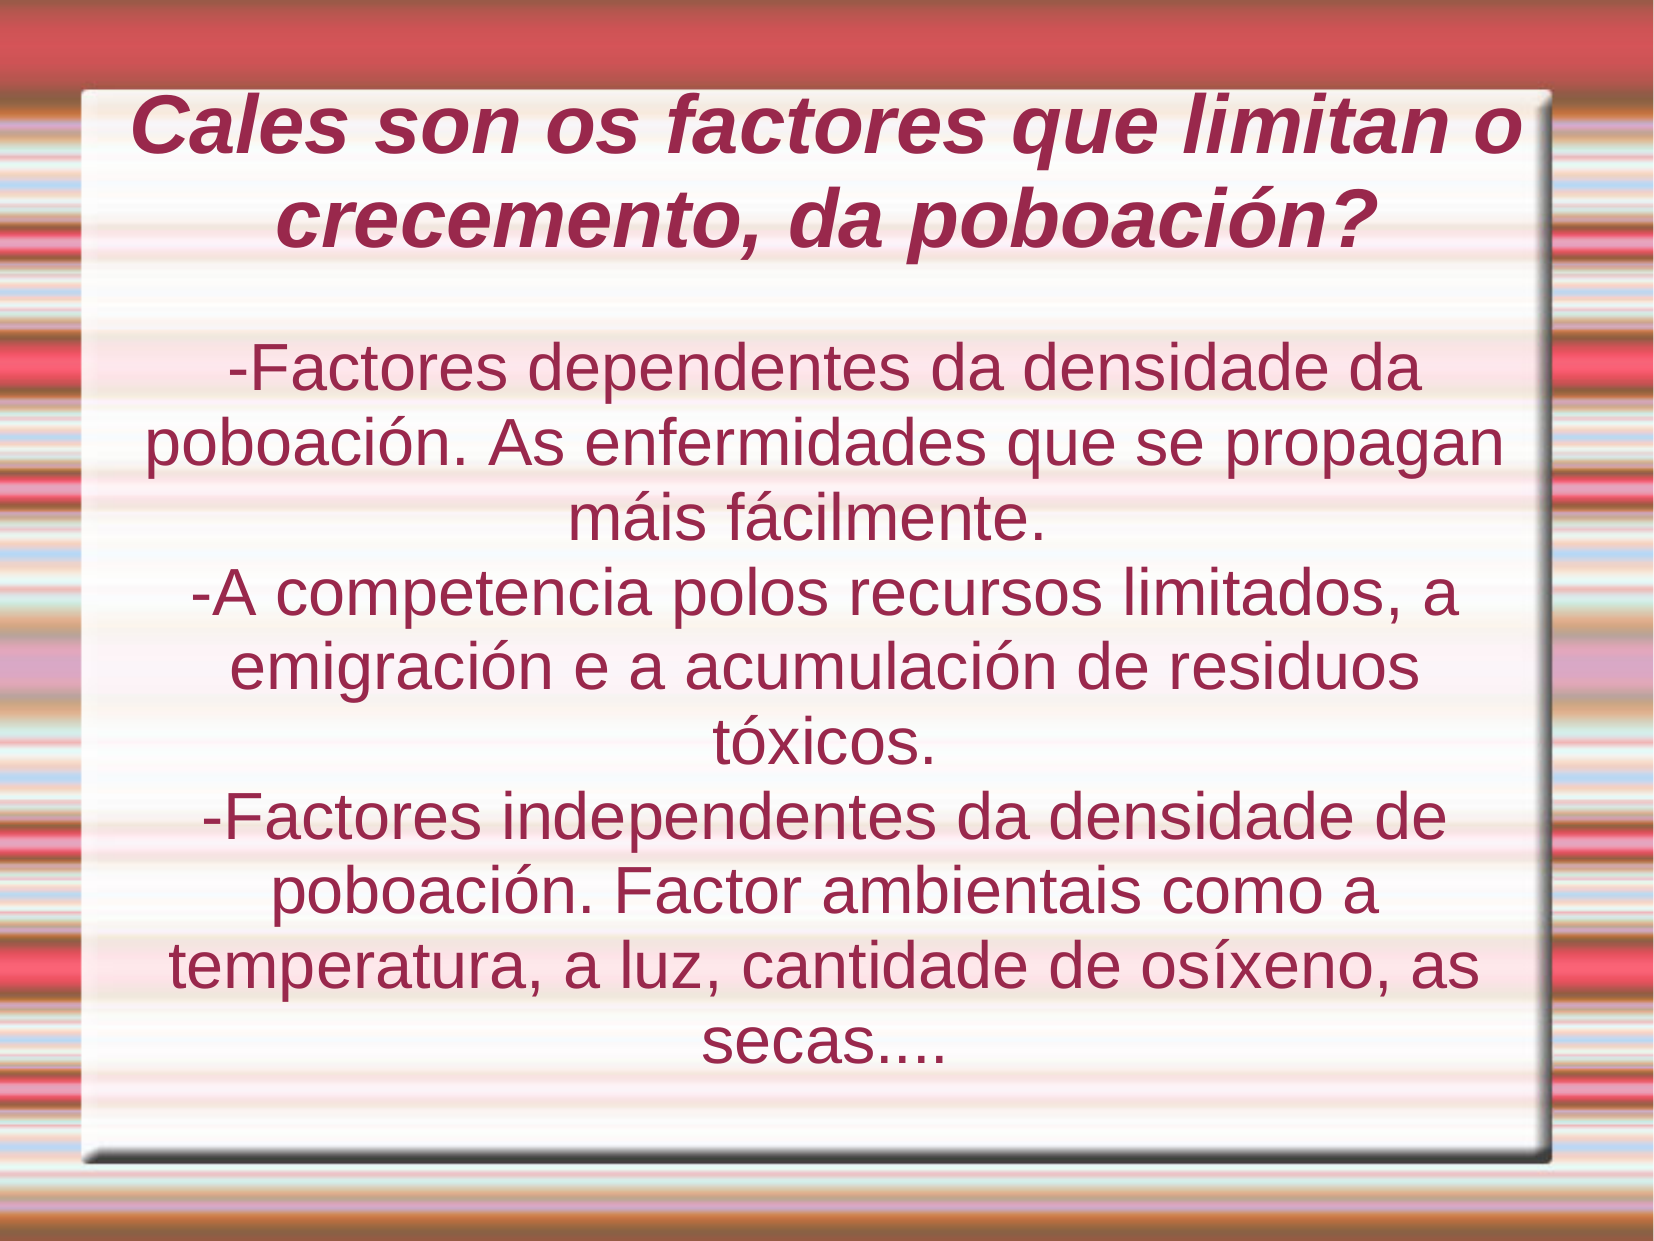

# Cales son os factores que limitan o crecemento, da poboación?
-Factores dependentes da densidade da poboación. As enfermidades que se propagan máis fácilmente.
-A competencia polos recursos limitados, a emigración e a acumulación de residuos tóxicos.
-Factores independentes da densidade de poboación. Factor ambientais como a temperatura, a luz, cantidade de osíxeno, as secas....